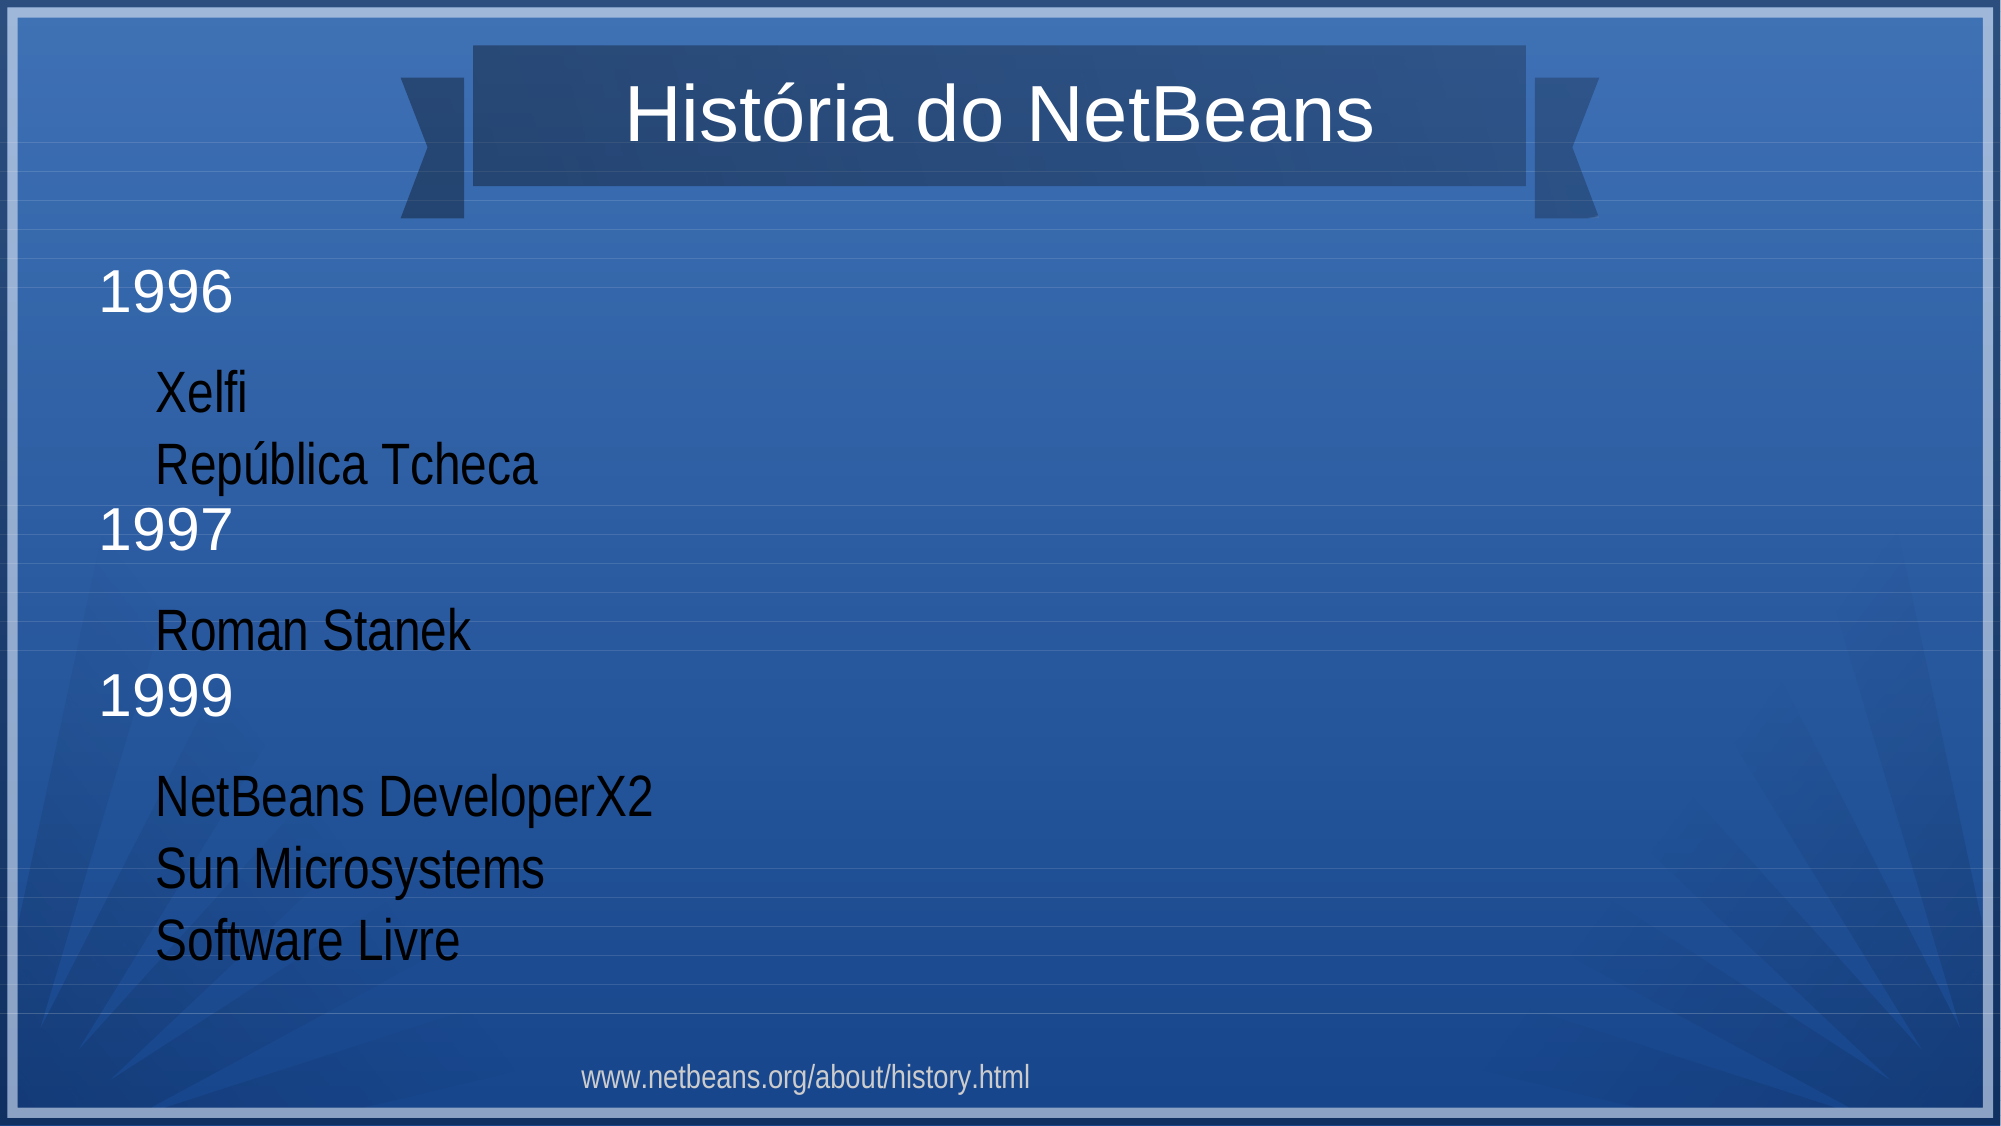

# História do NetBeans
1996
Xelfi
República Tcheca
1997
Roman Stanek
1999
NetBeans DeveloperX2
Sun Microsystems
Software Livre
www.netbeans.org/about/history.html